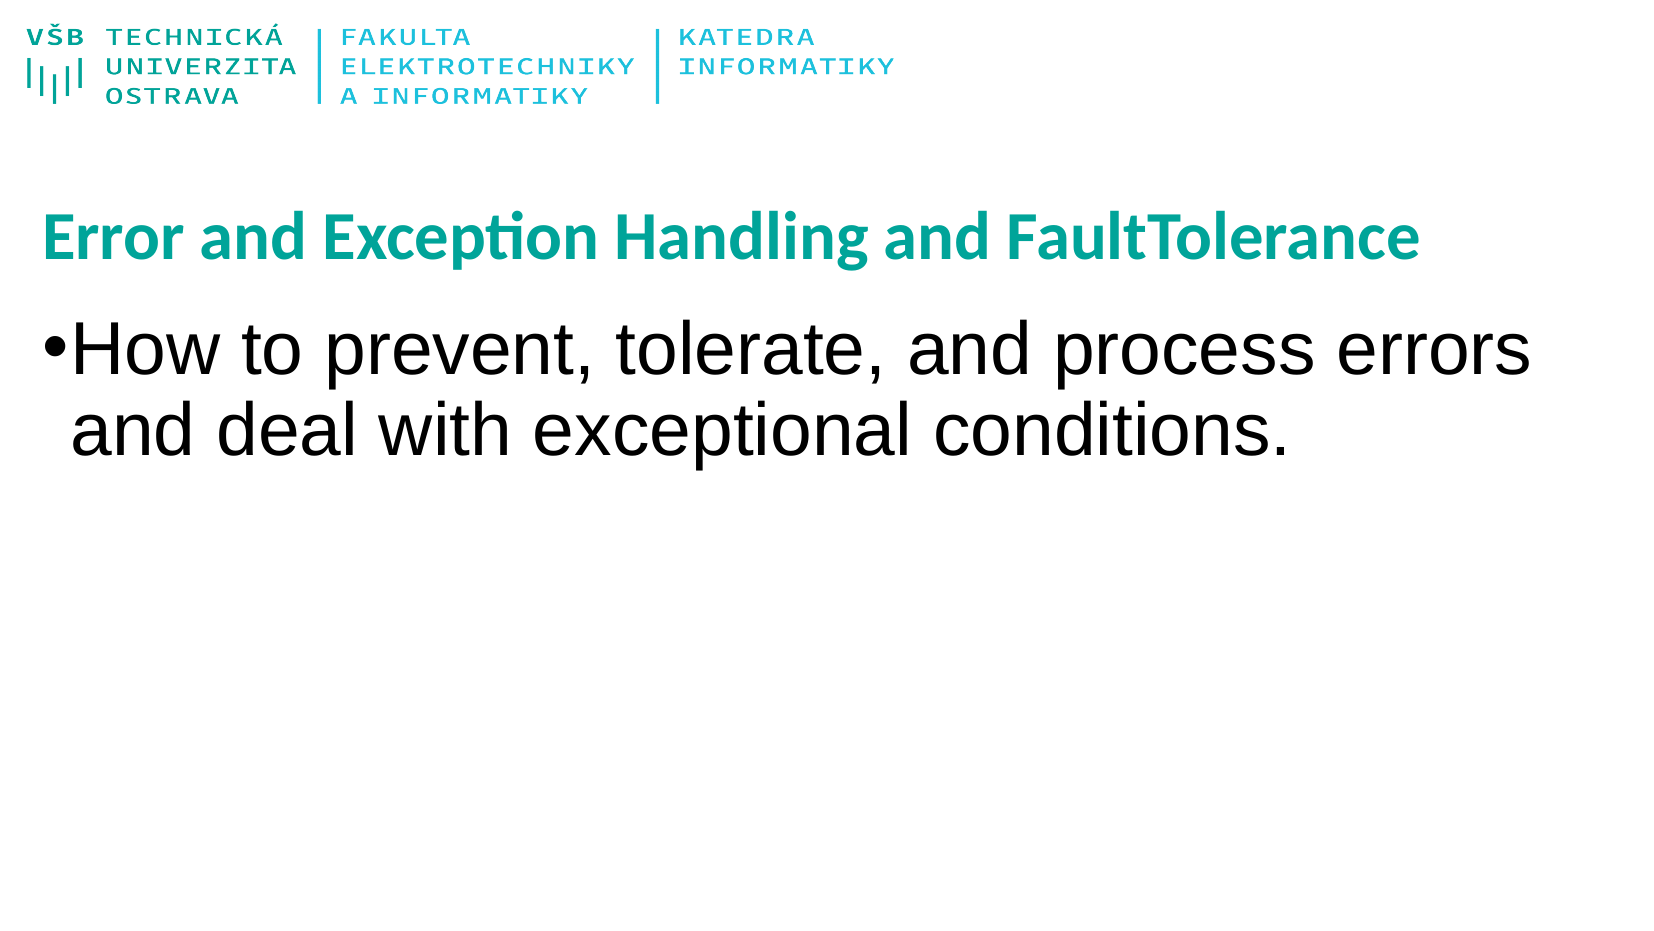

# Error and Exception Handling and FaultTolerance
How to prevent, tolerate, and process errors and deal with exceptional conditions.